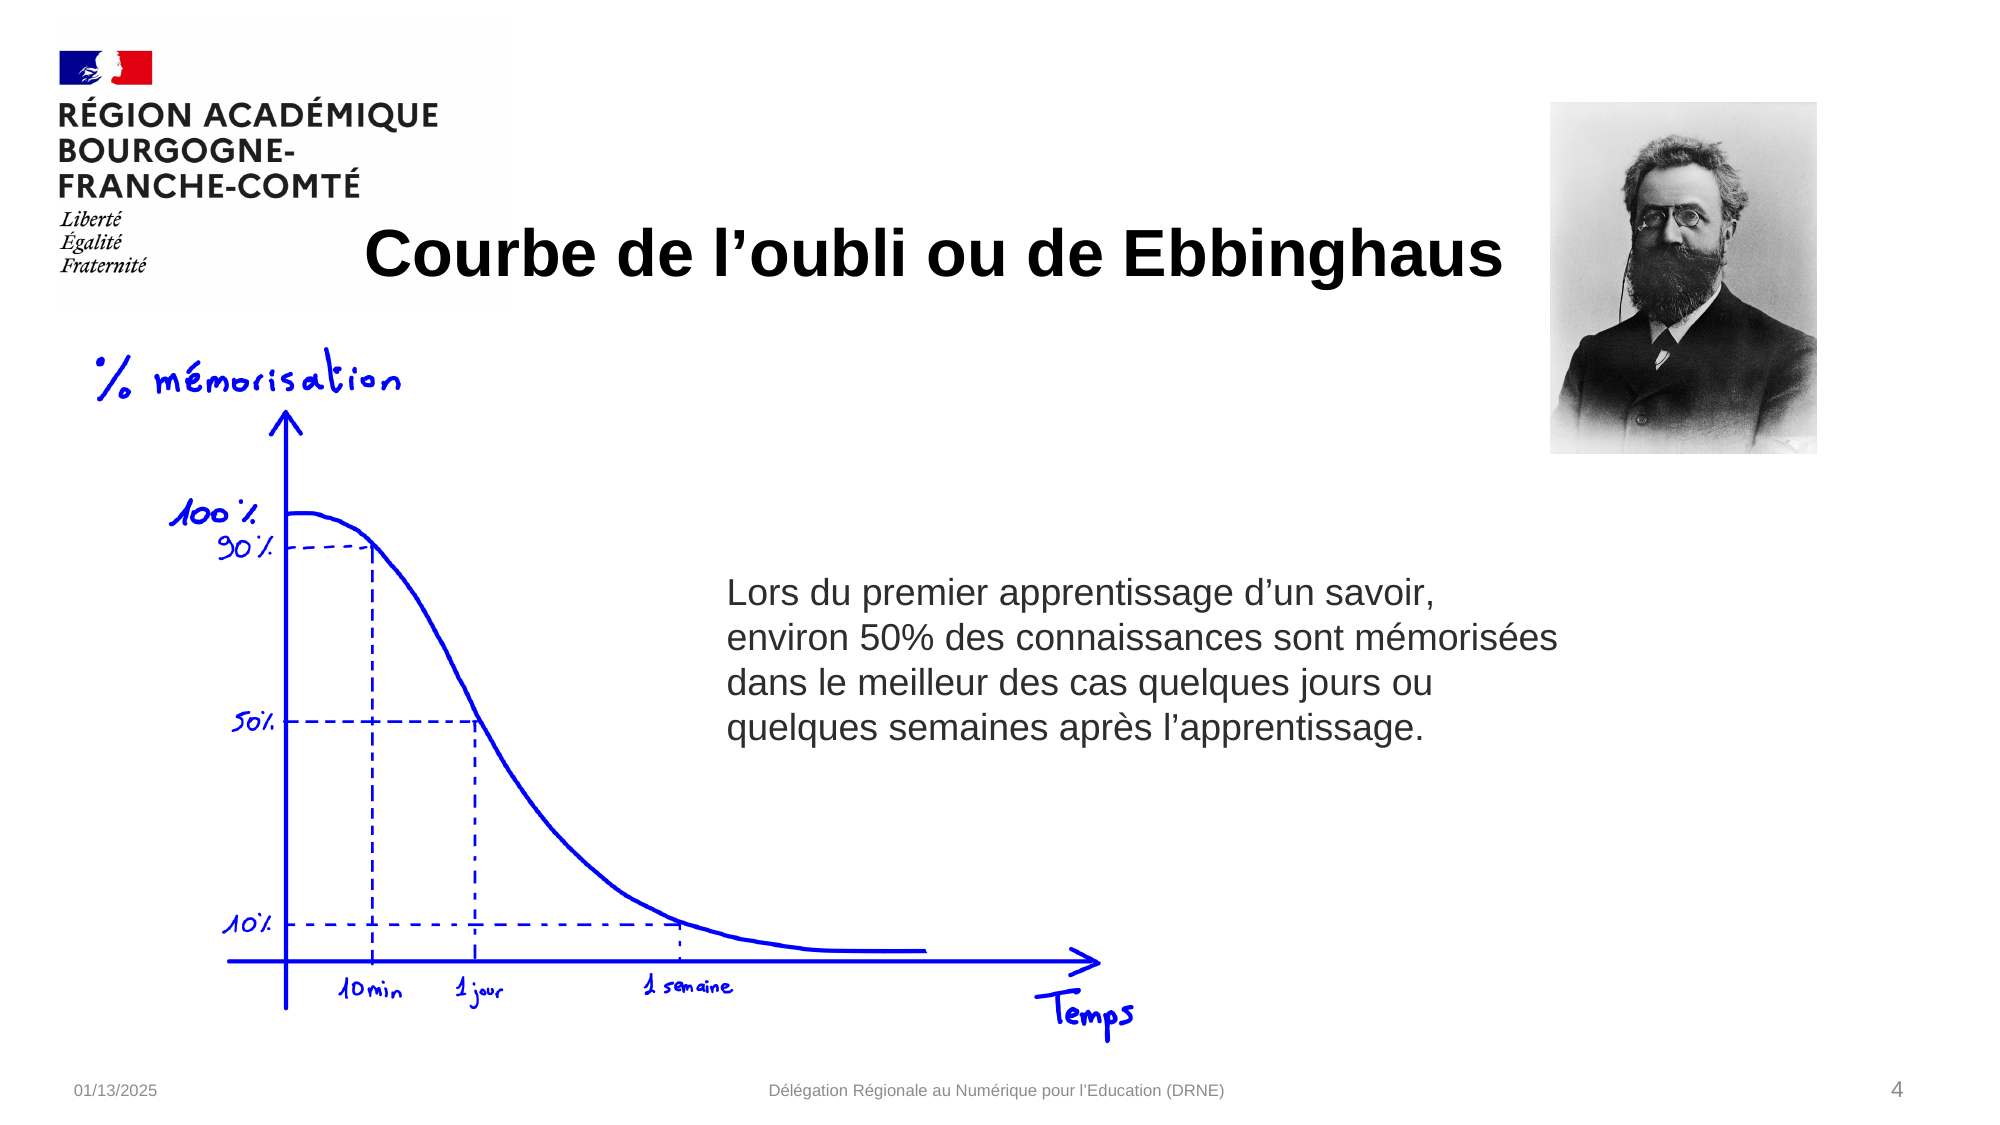

Courbe de l’oubli ou de Ebbinghaus
Lors du premier apprentissage d’un savoir,
environ 50% des connaissances sont mémorisées
dans le meilleur des cas quelques jours ou
quelques semaines après l’apprentissage.
4
01/13/2025
Délégation Régionale au Numérique pour l’Education (DRNE)